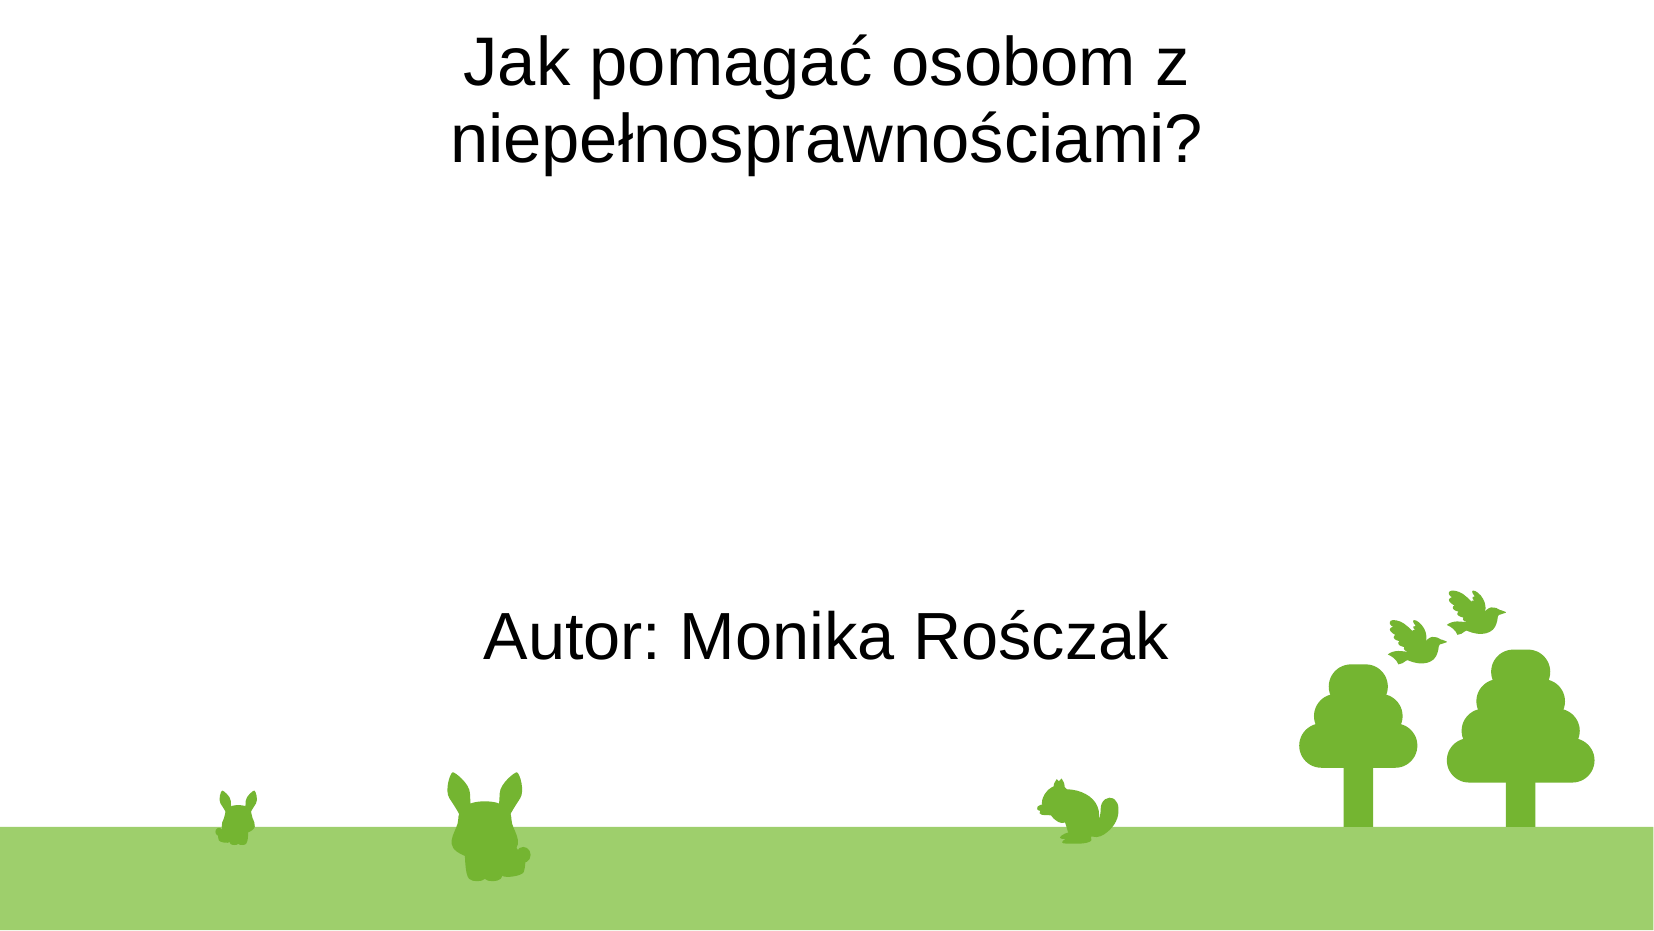

# Jak pomagać osobom z niepełnosprawnościami?
Autor: Monika Rośczak